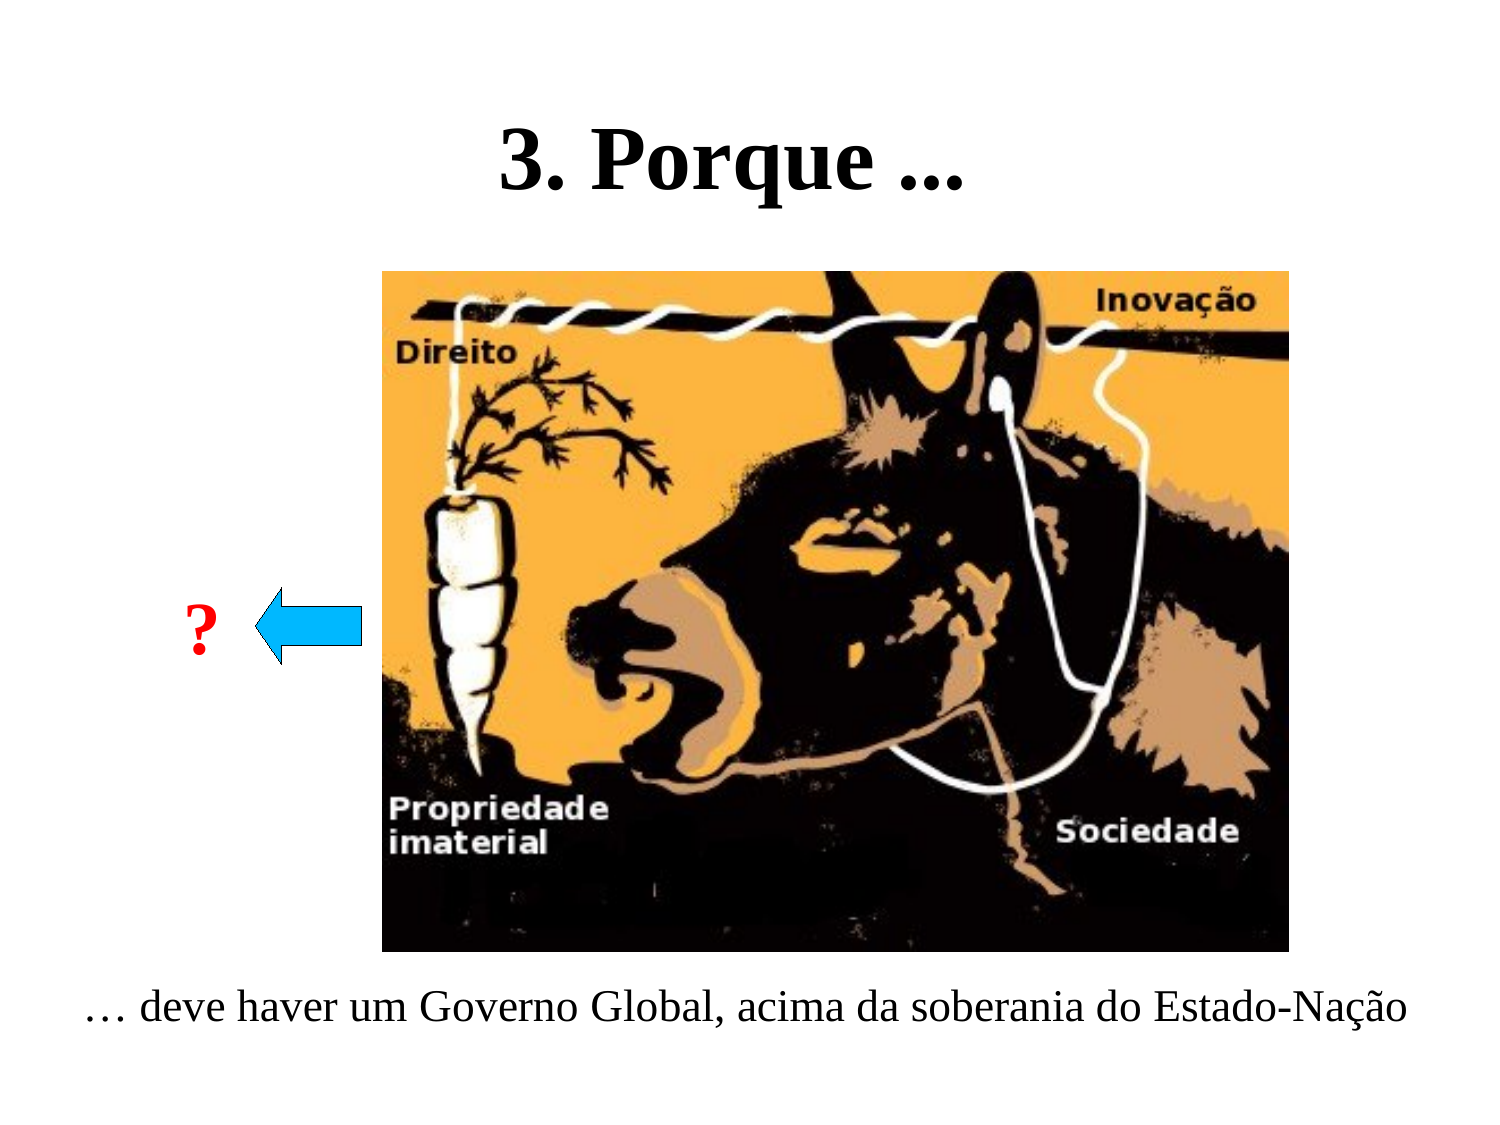

# 3. Porque ...
?
… deve haver um Governo Global, acima da soberania do Estado-Nação